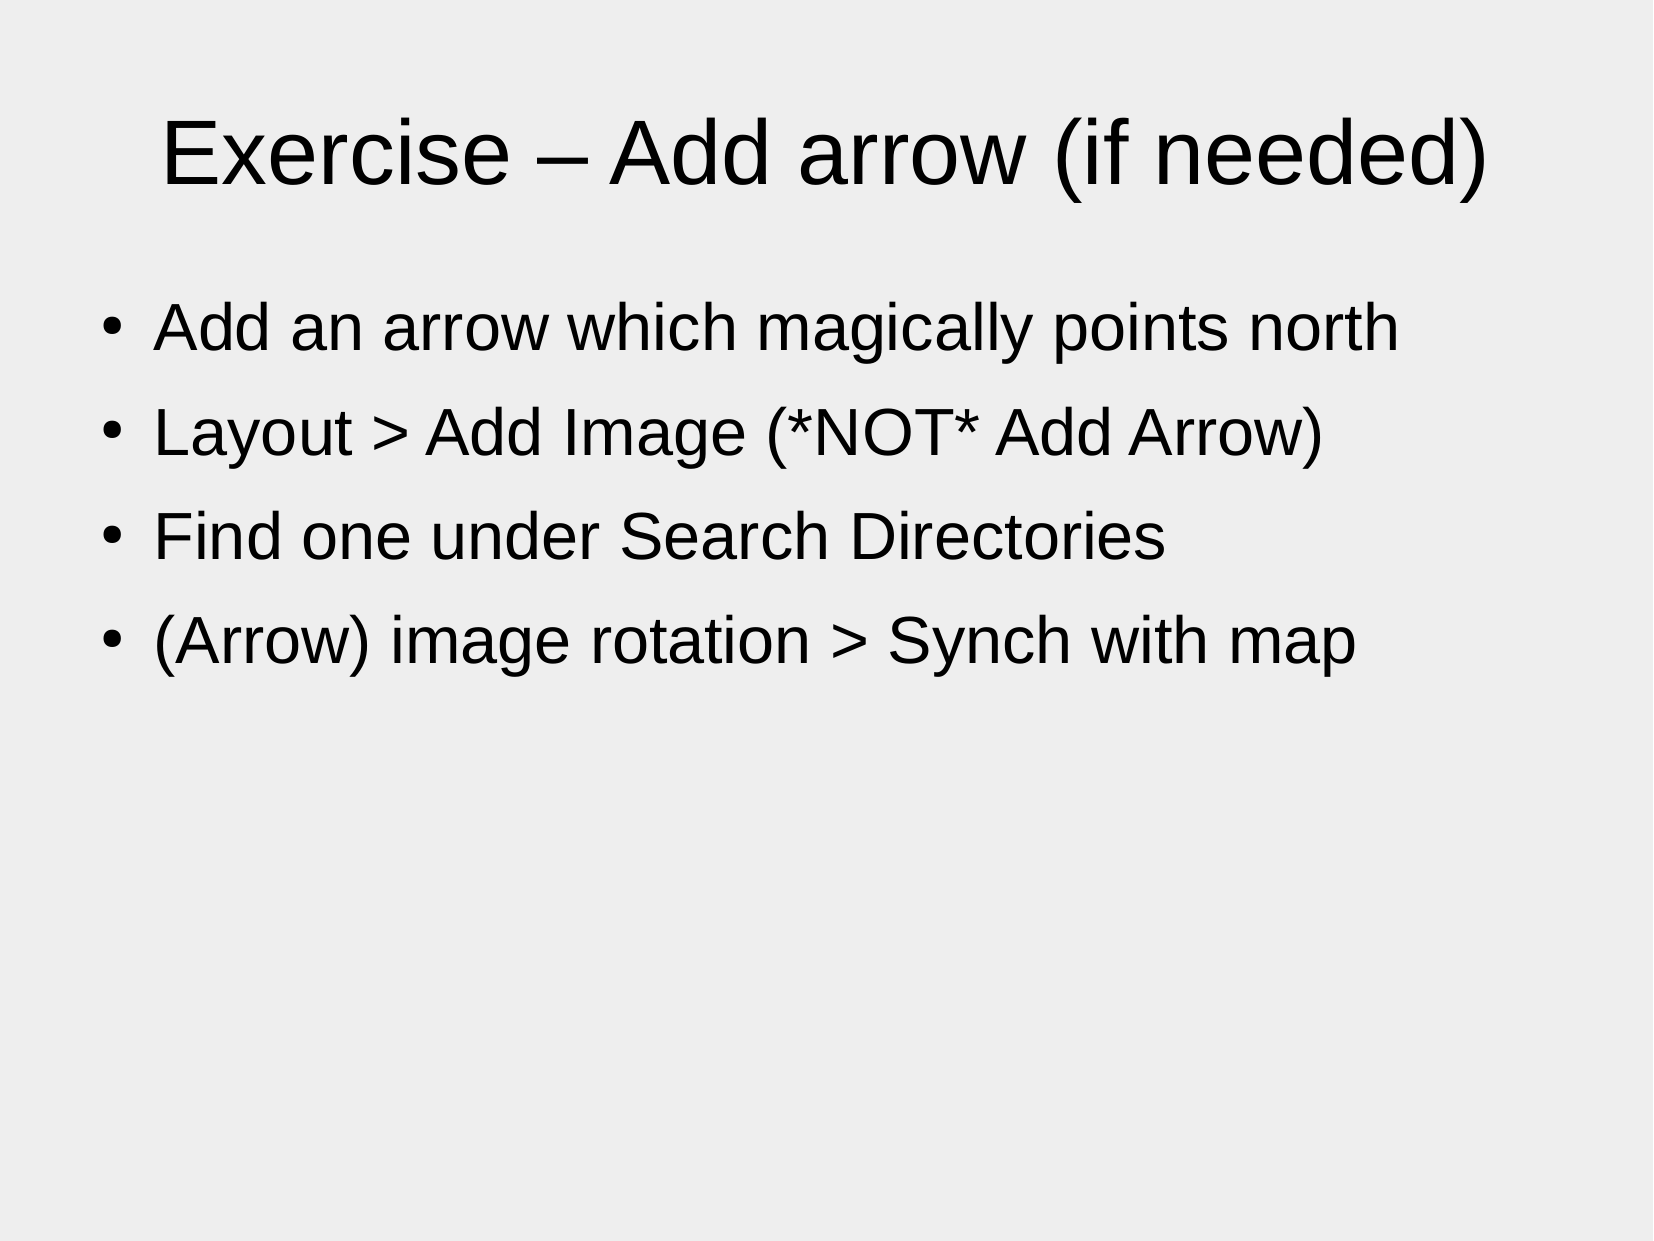

# Exercise – Add arrow (if needed)
Add an arrow which magically points north
Layout > Add Image (*NOT* Add Arrow)
Find one under Search Directories
(Arrow) image rotation > Synch with map